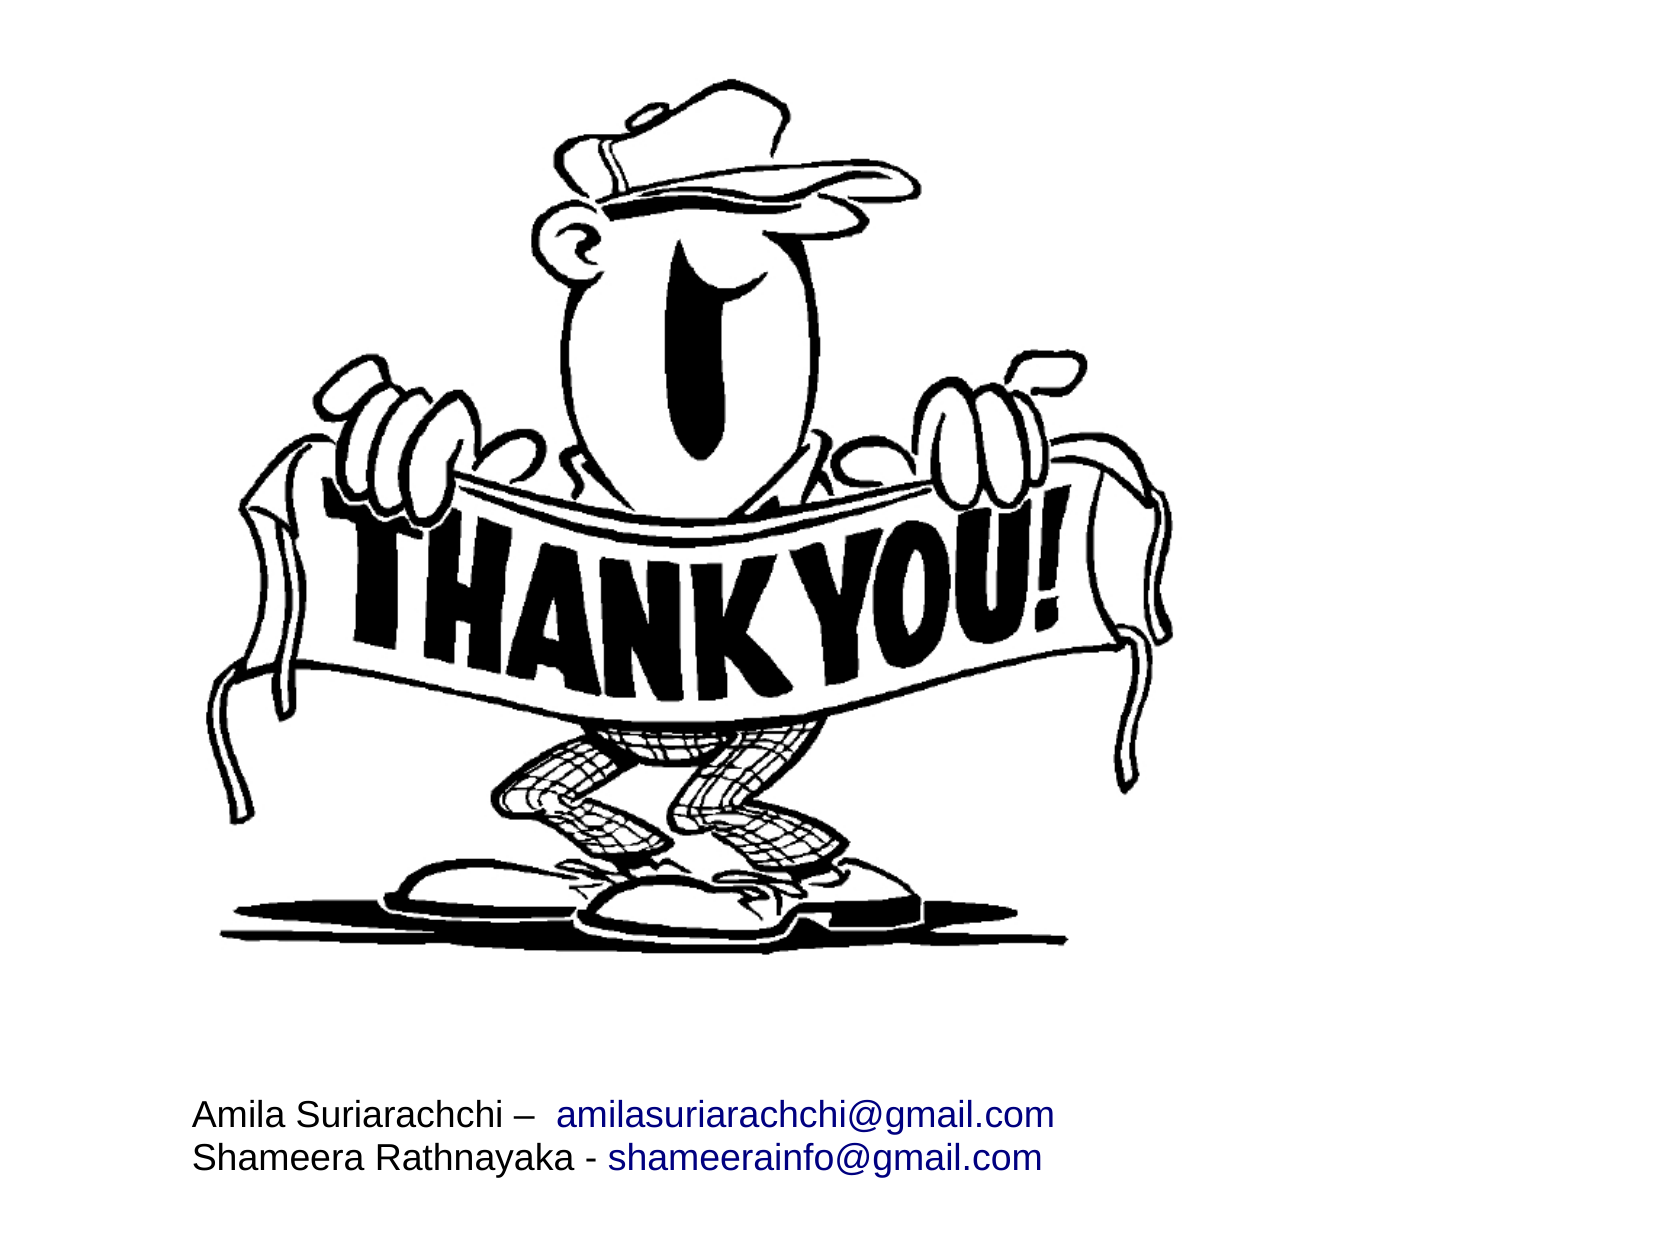

#
Amila Suriarachchi – amilasuriarachchi@gmail.com
Shameera Rathnayaka - shameerainfo@gmail.com